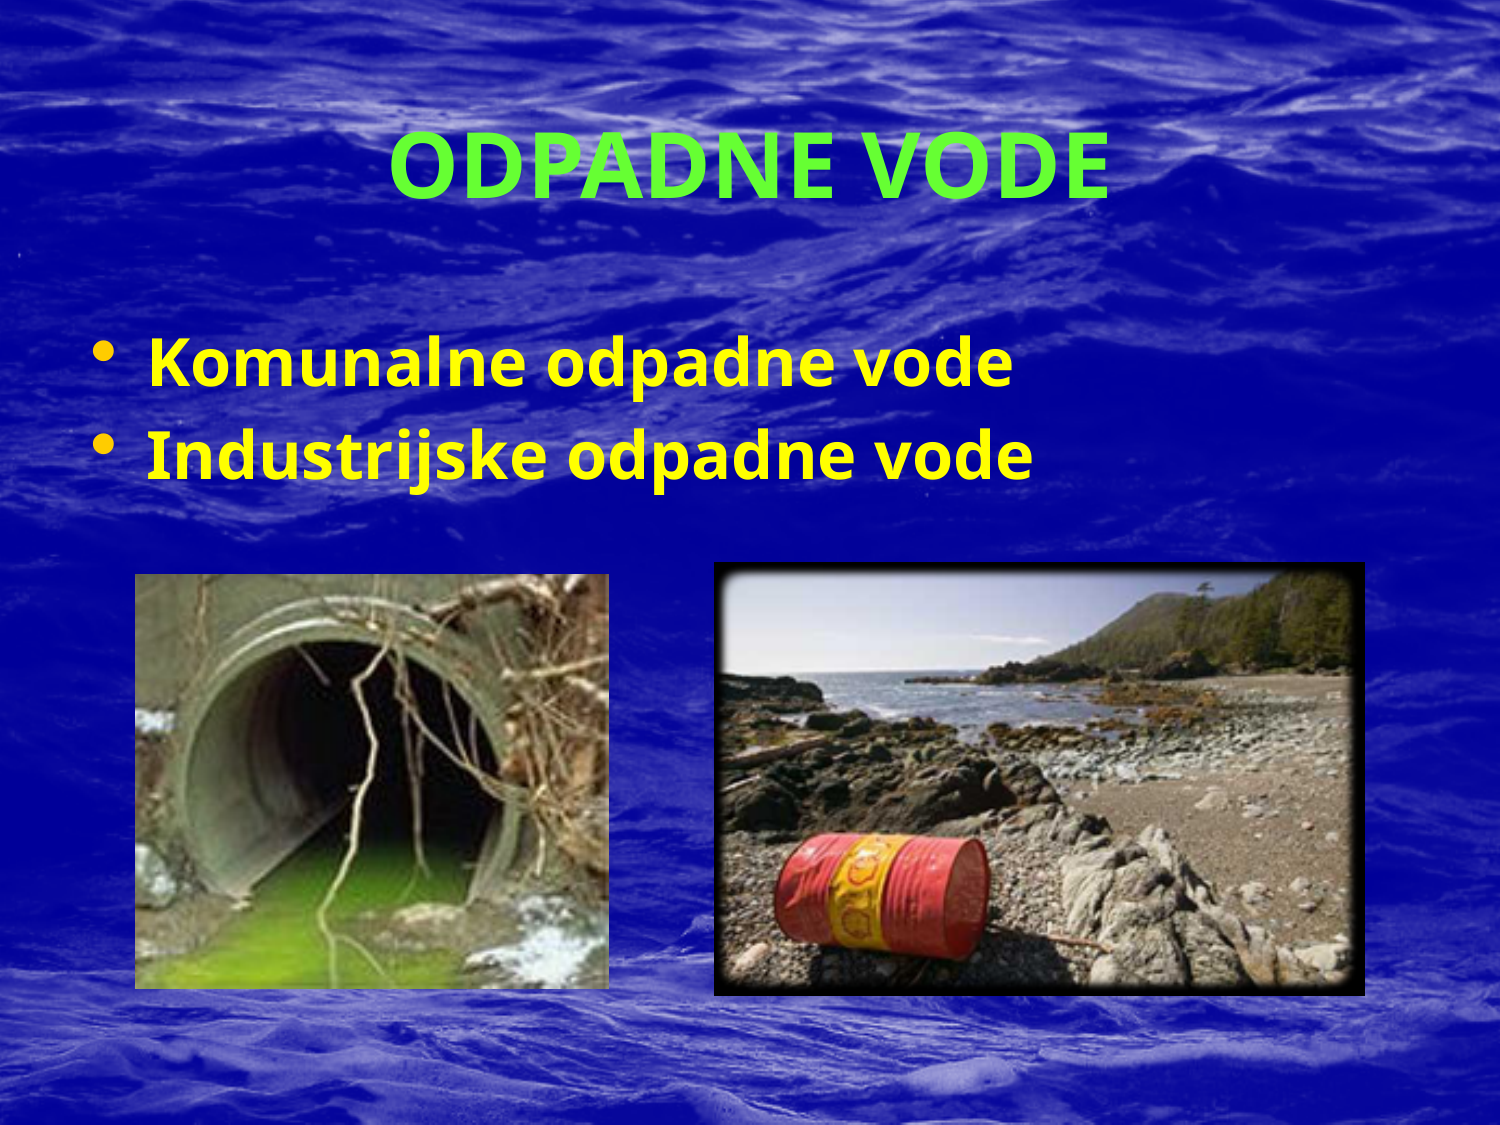

# ODPADNE VODE
Komunalne odpadne vode
Industrijske odpadne vode